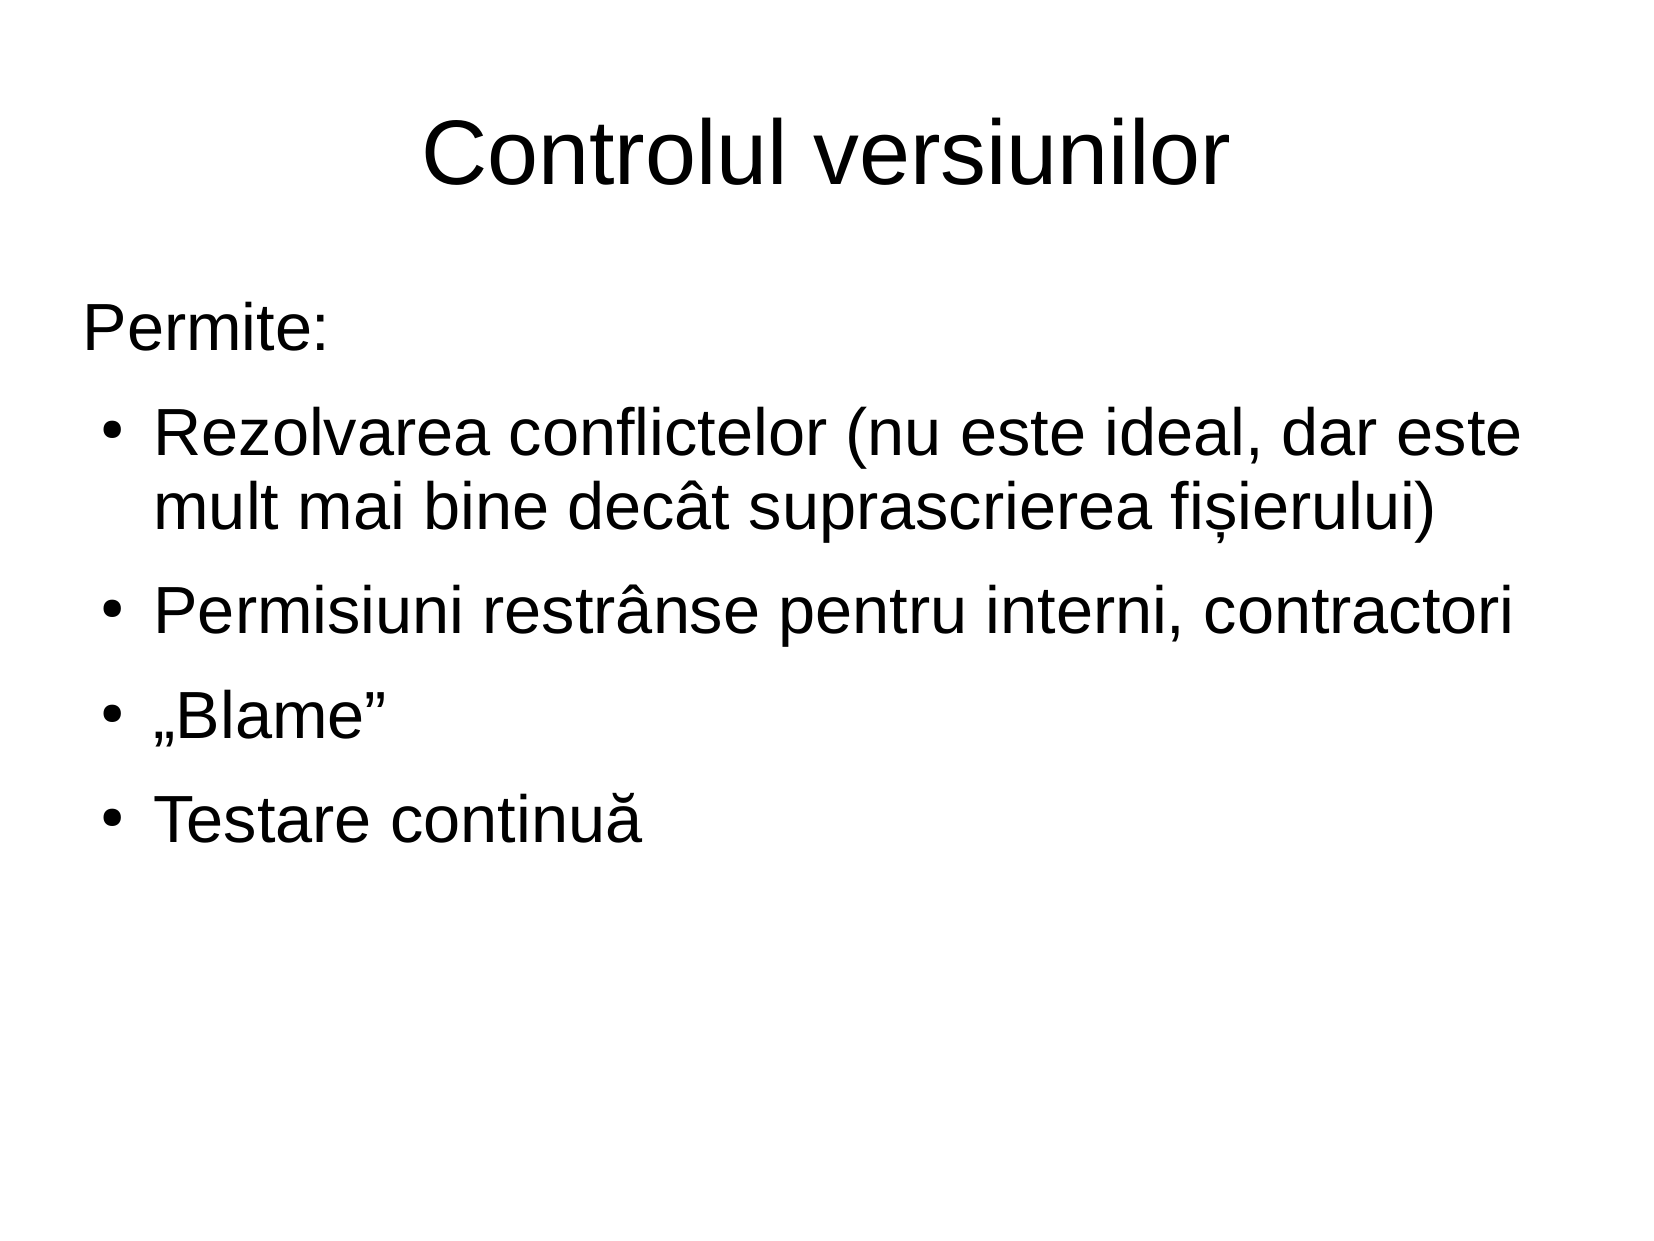

# Controlul versiunilor
Permite:
Rezolvarea conflictelor (nu este ideal, dar este mult mai bine decât suprascrierea fișierului)
Permisiuni restrânse pentru interni, contractori
„Blame”
Testare continuă